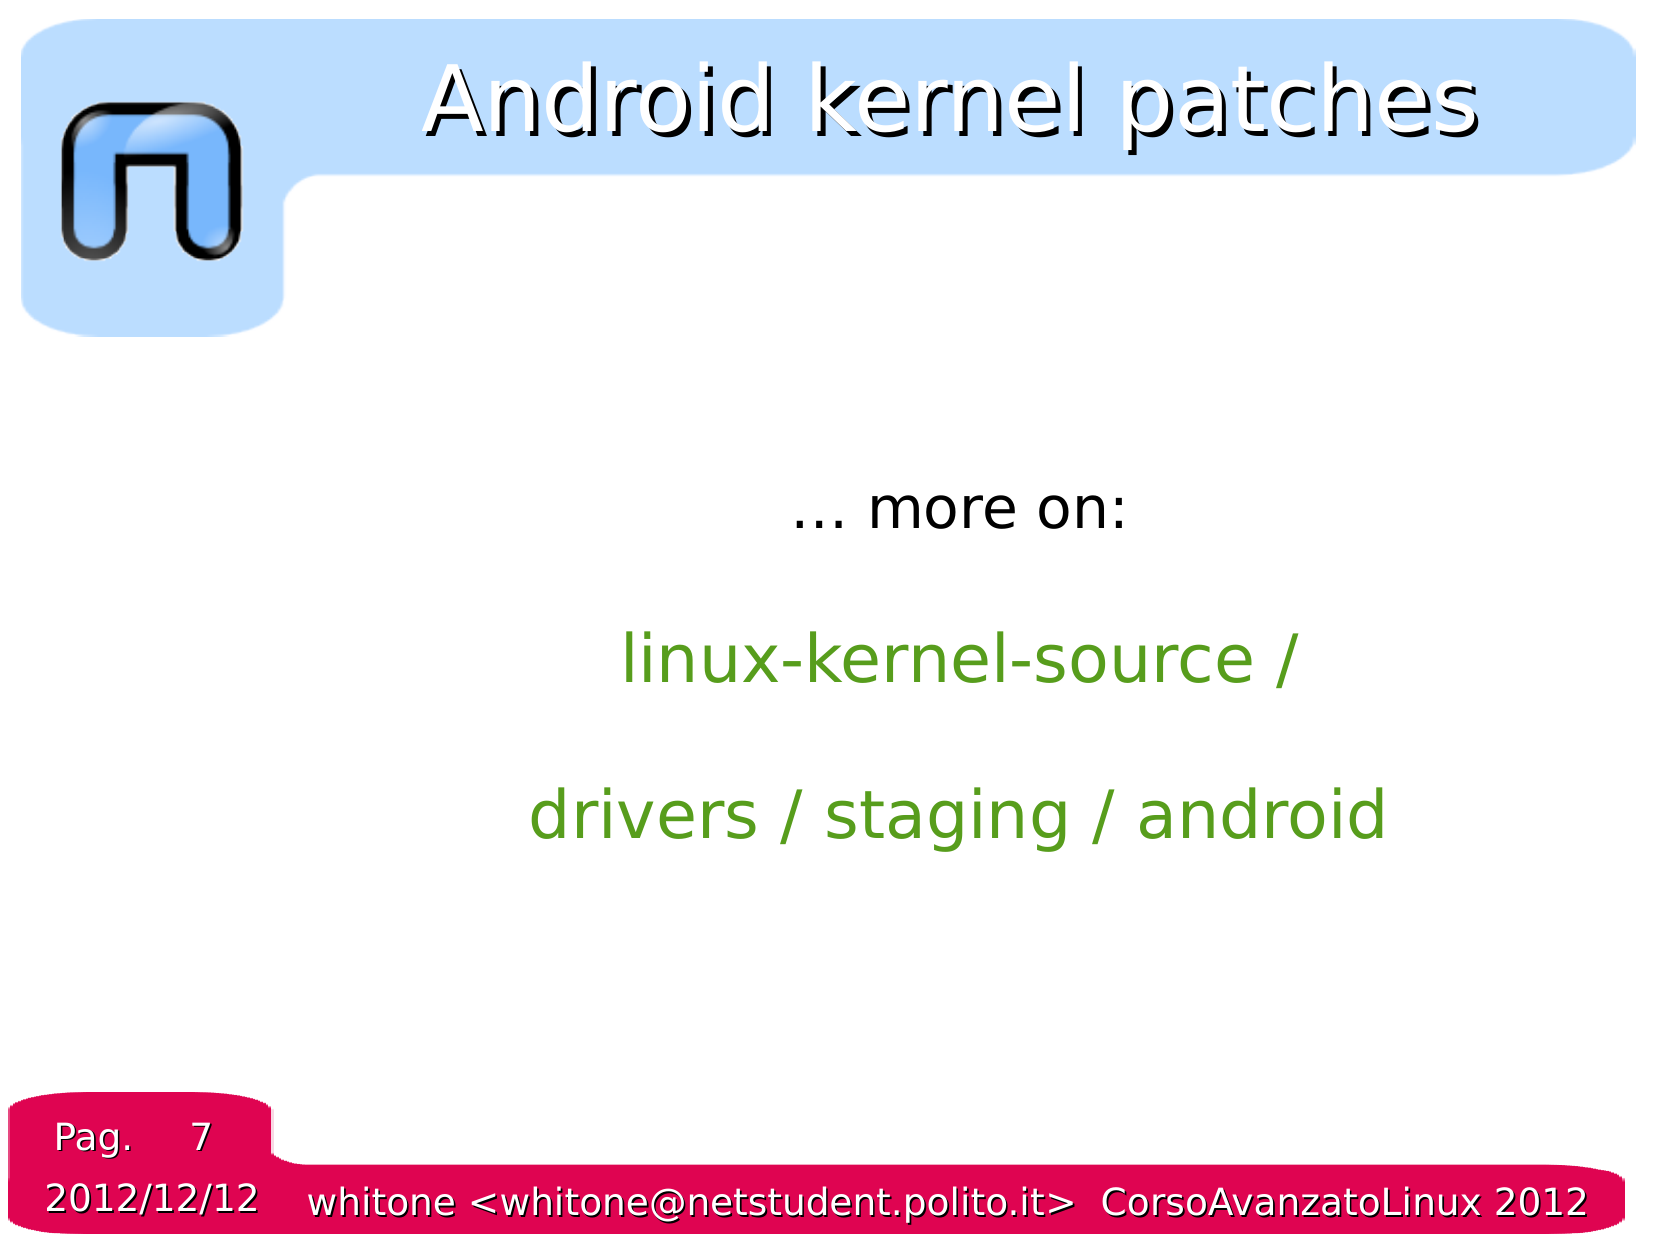

# Android kernel patches
… more on:
linux-kernel-source /
drivers / staging / android
 Pag.
2012/12/12
whitone <whitone@netstudent.polito.it> CorsoAvanzatoLinux 2012